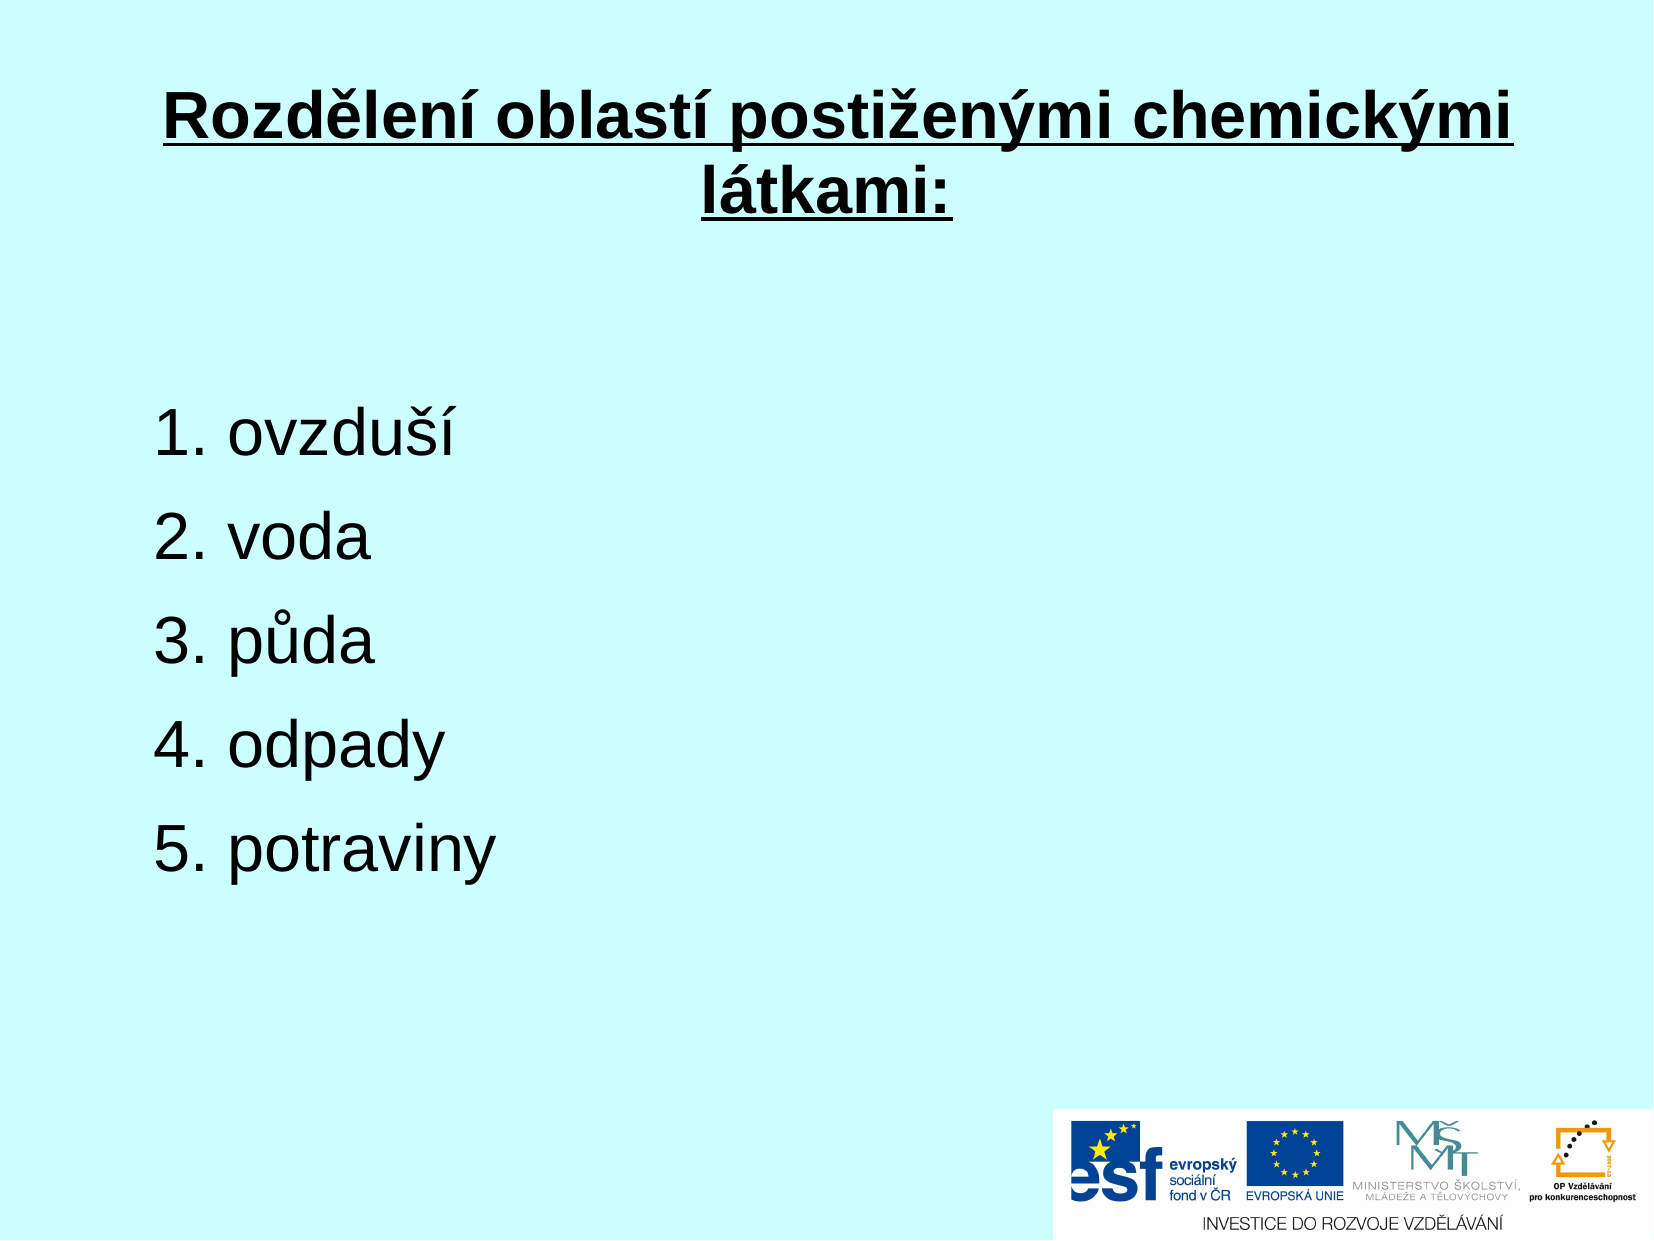

# Rozdělení oblastí postiženými chemickými látkami:
1. ovzduší
2. voda
3. půda
4. odpady
5. potraviny